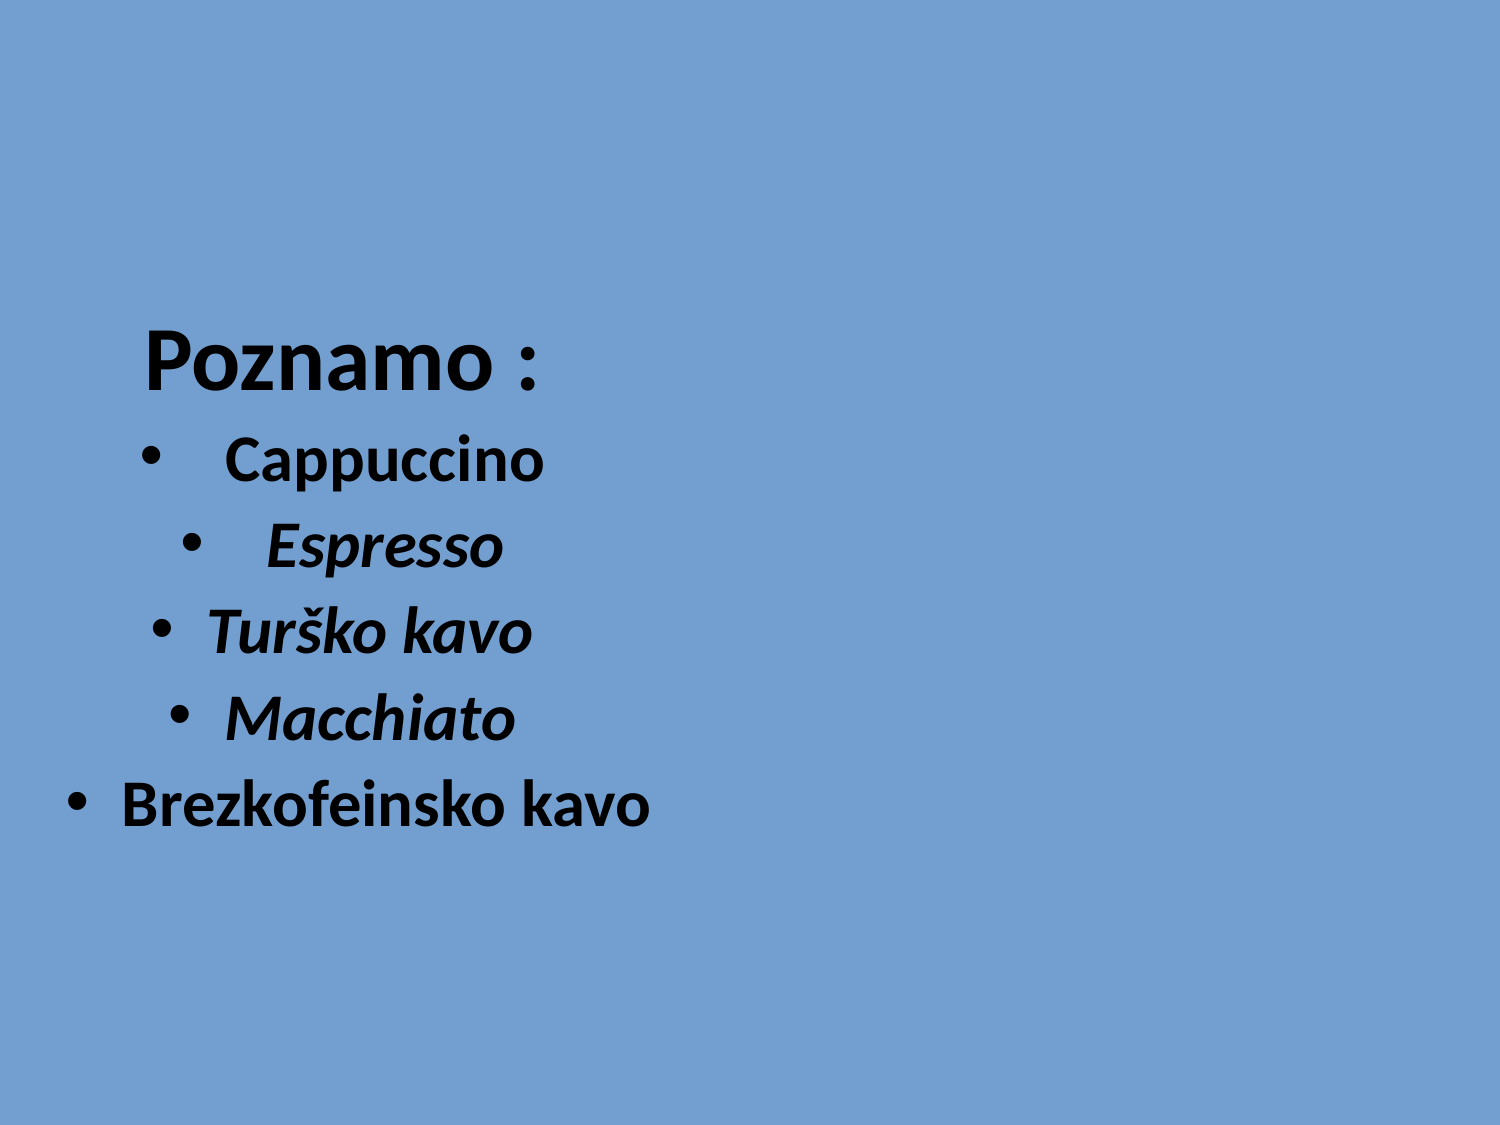

# Priprava
Poznamo :
 Cappuccino
 Espresso
Turško kavo
Macchiato
Brezkofeinsko kavo